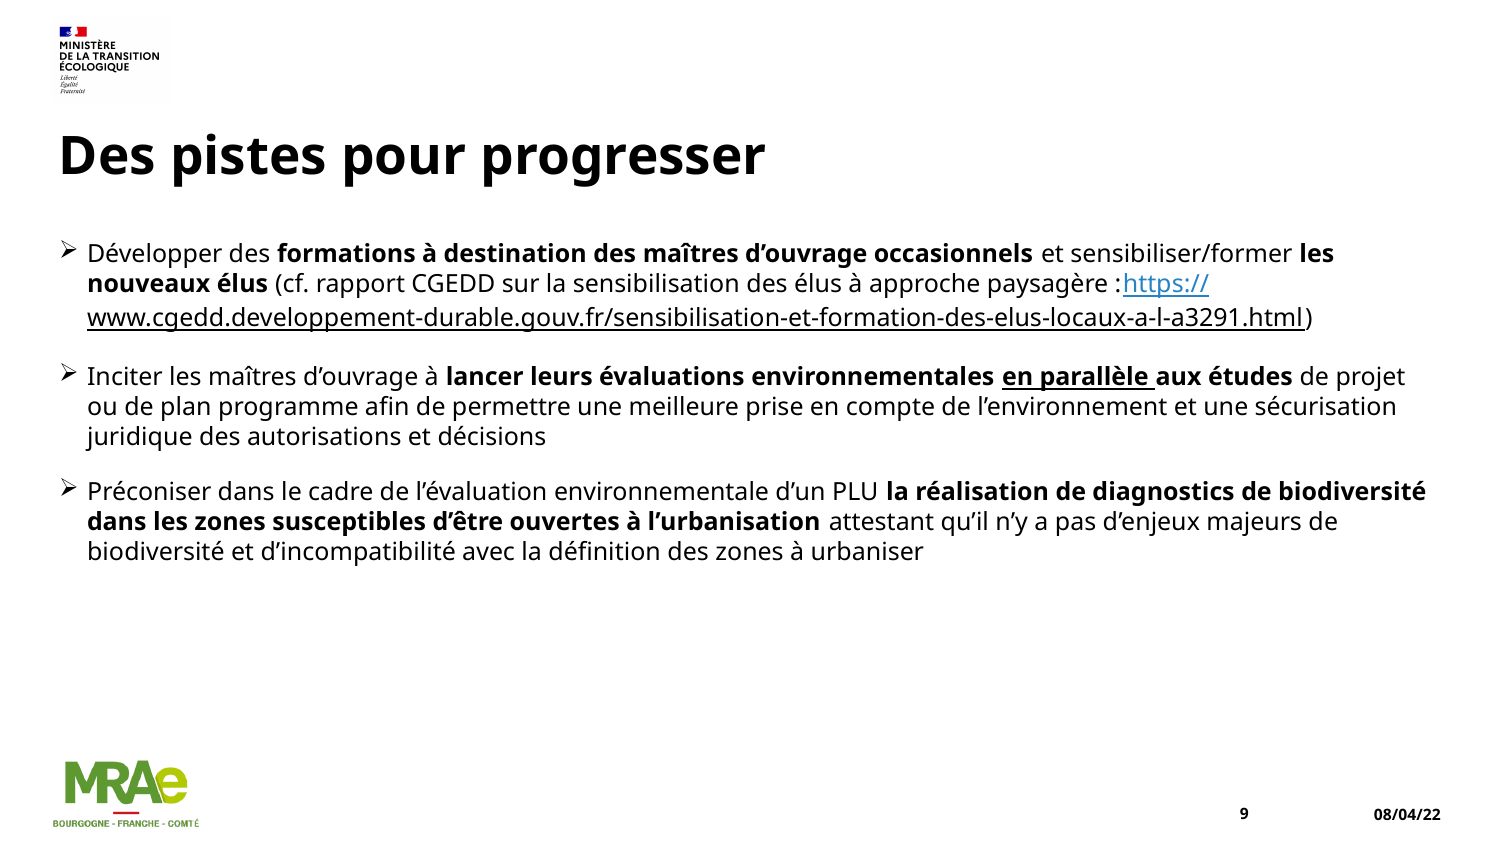

# Des pistes pour progresser
Développer des formations à destination des maîtres d’ouvrage occasionnels et sensibiliser/former les nouveaux élus (cf. rapport CGEDD sur la sensibilisation des élus à approche paysagère :https://www.cgedd.developpement-durable.gouv.fr/sensibilisation-et-formation-des-elus-locaux-a-l-a3291.html)
Inciter les maîtres d’ouvrage à lancer leurs évaluations environnementales en parallèle aux études de projet ou de plan programme afin de permettre une meilleure prise en compte de l’environnement et une sécurisation juridique des autorisations et décisions
Préconiser dans le cadre de l’évaluation environnementale d’un PLU la réalisation de diagnostics de biodiversité dans les zones susceptibles d’être ouvertes à l’urbanisation attestant qu’il n’y a pas d’enjeux majeurs de biodiversité et d’incompatibilité avec la définition des zones à urbaniser
08/04/22